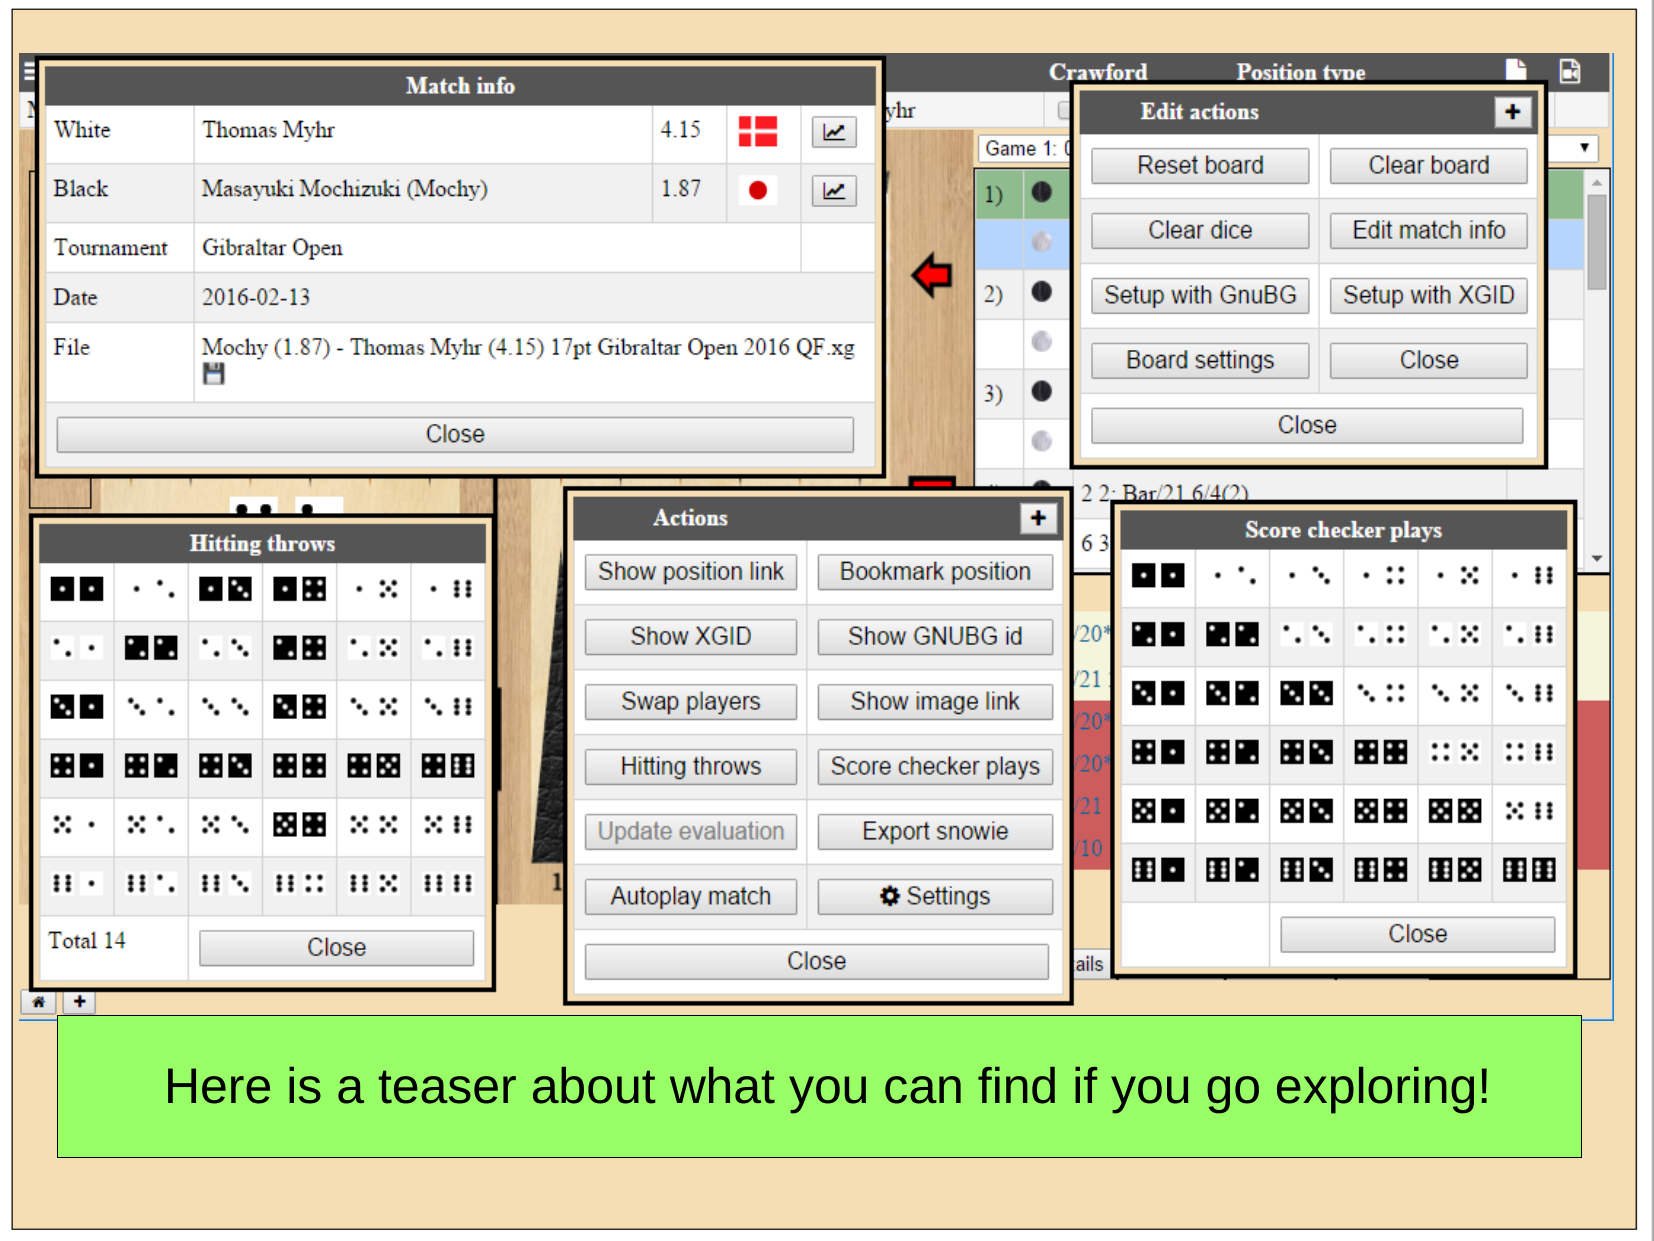

# Backgammon Studio
Here is a teaser about what you can find if you go exploring!